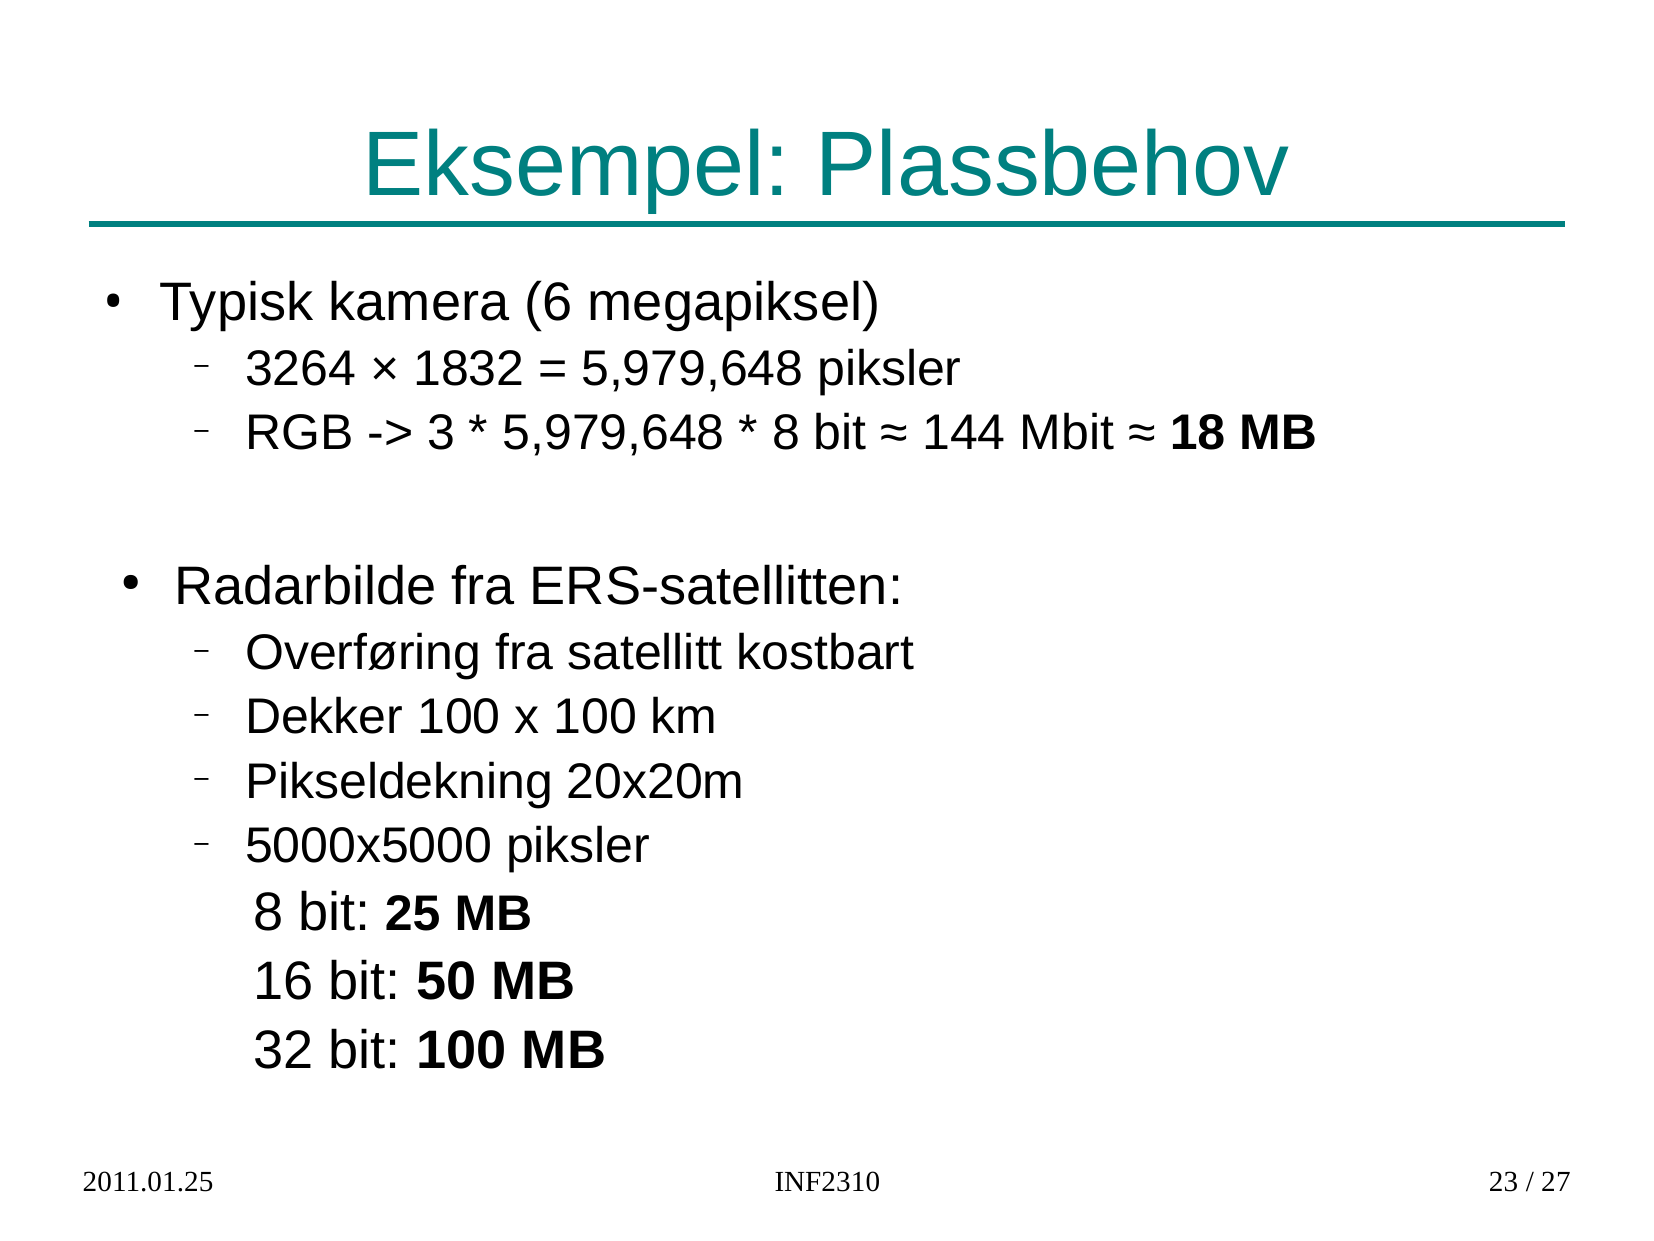

# Eksempel: Plassbehov
Typisk kamera (6 megapiksel)
3264 × 1832 = 5,979,648 piksler
RGB -> 3 * 5,979,648 * 8 bit ≈ 144 Mbit ≈ 18 MB
Radarbilde fra ERS-satellitten:
Overføring fra satellitt kostbart
Dekker 100 x 100 km
Pikseldekning 20x20m
5000x5000 piksler
		8 bit: 25 MB
		16 bit: 50 MB
		32 bit: 100 MB
2011.01.25
INF2310
23